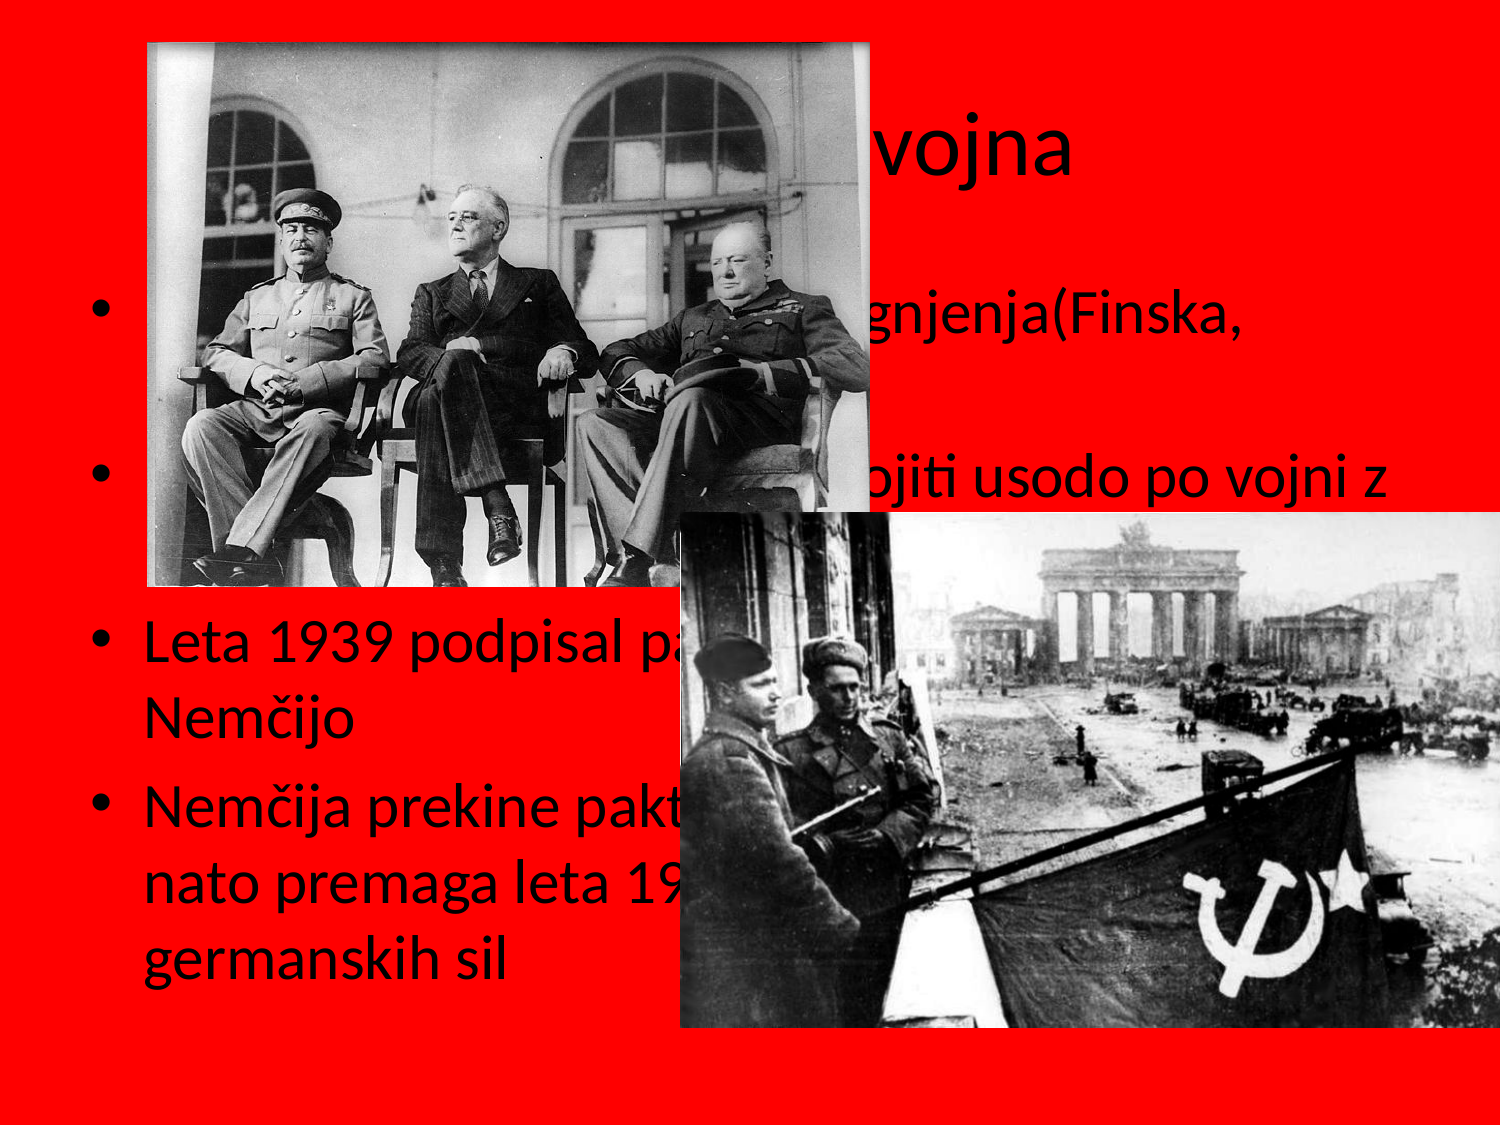

# 2. Svetovna vojna
Pokazal je imperialistična nagnjenja(Finska, Poljska)
Dober diplomat, pomagal krojiti usodo po vojni z Rooseveltom in Churchillom
Leta 1939 podpisal pakt o nenapadanju z Nemčijo
Nemčija prekine pakt in Rusija jo najprej zadrži in nato premaga leta 1945 s pomočjo drugih anti-germanskih sil